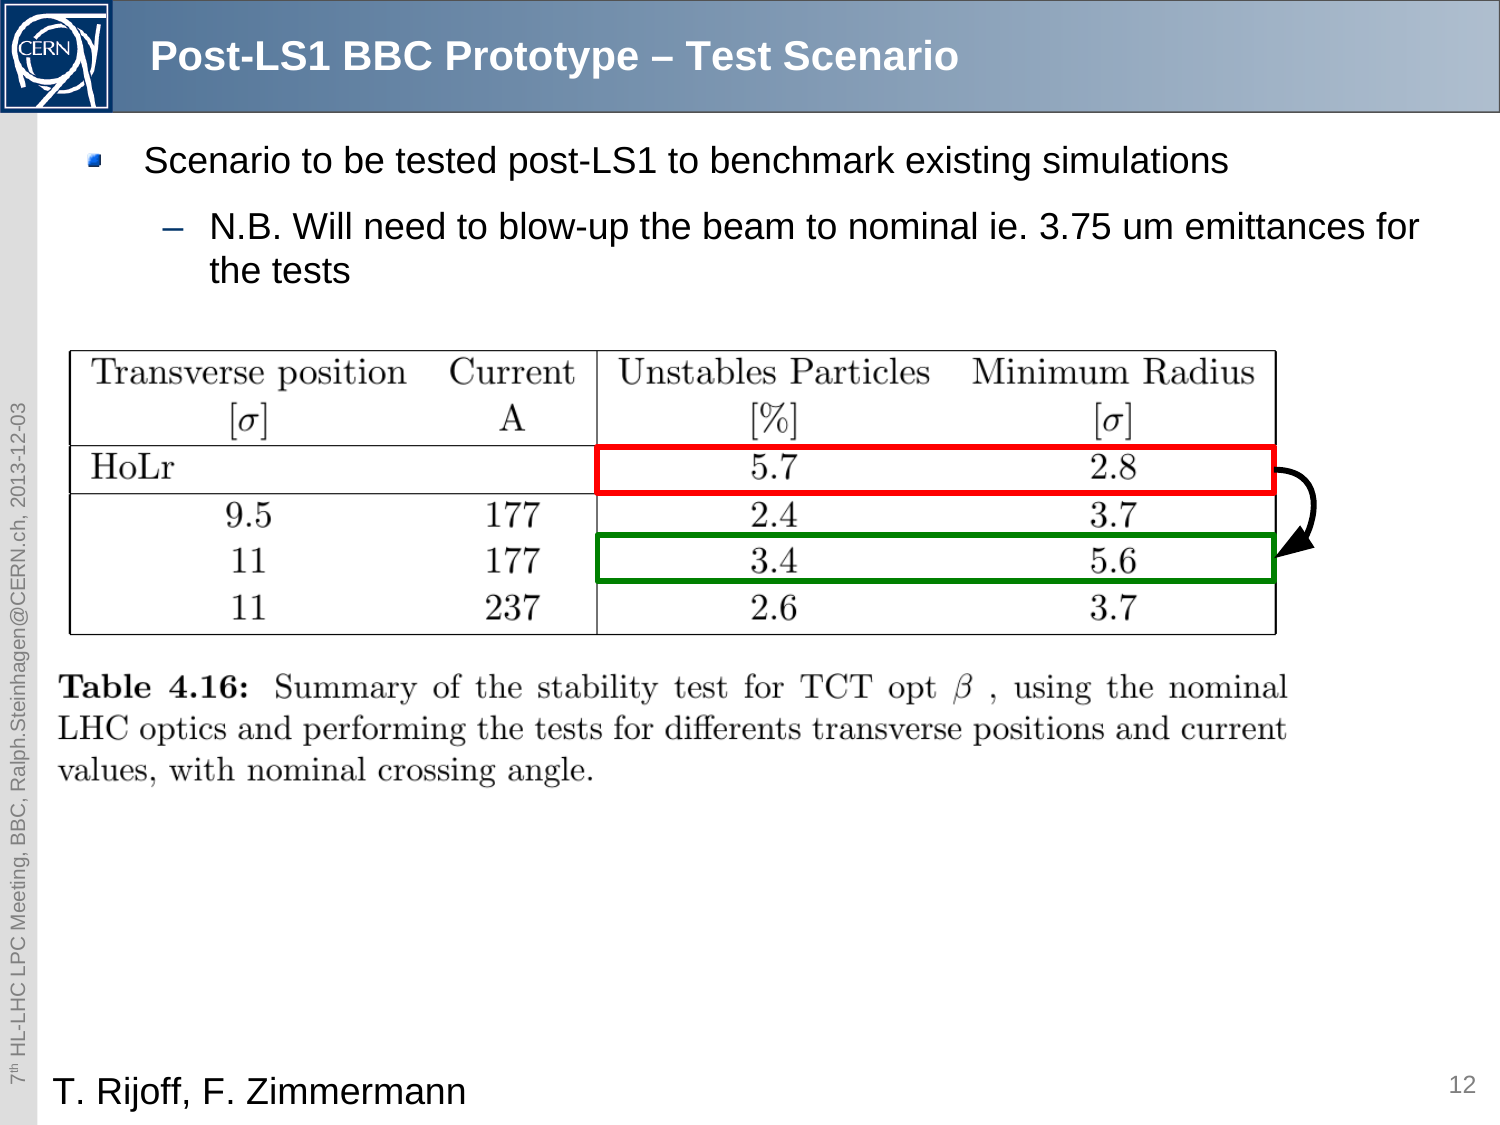

# Post-LS1 BBC Prototype – Test Scenario
Scenario to be tested post-LS1 to benchmark existing simulations
N.B. Will need to blow-up the beam to nominal ie. 3.75 um emittances for the tests
T. Rijoff, F. Zimmermann